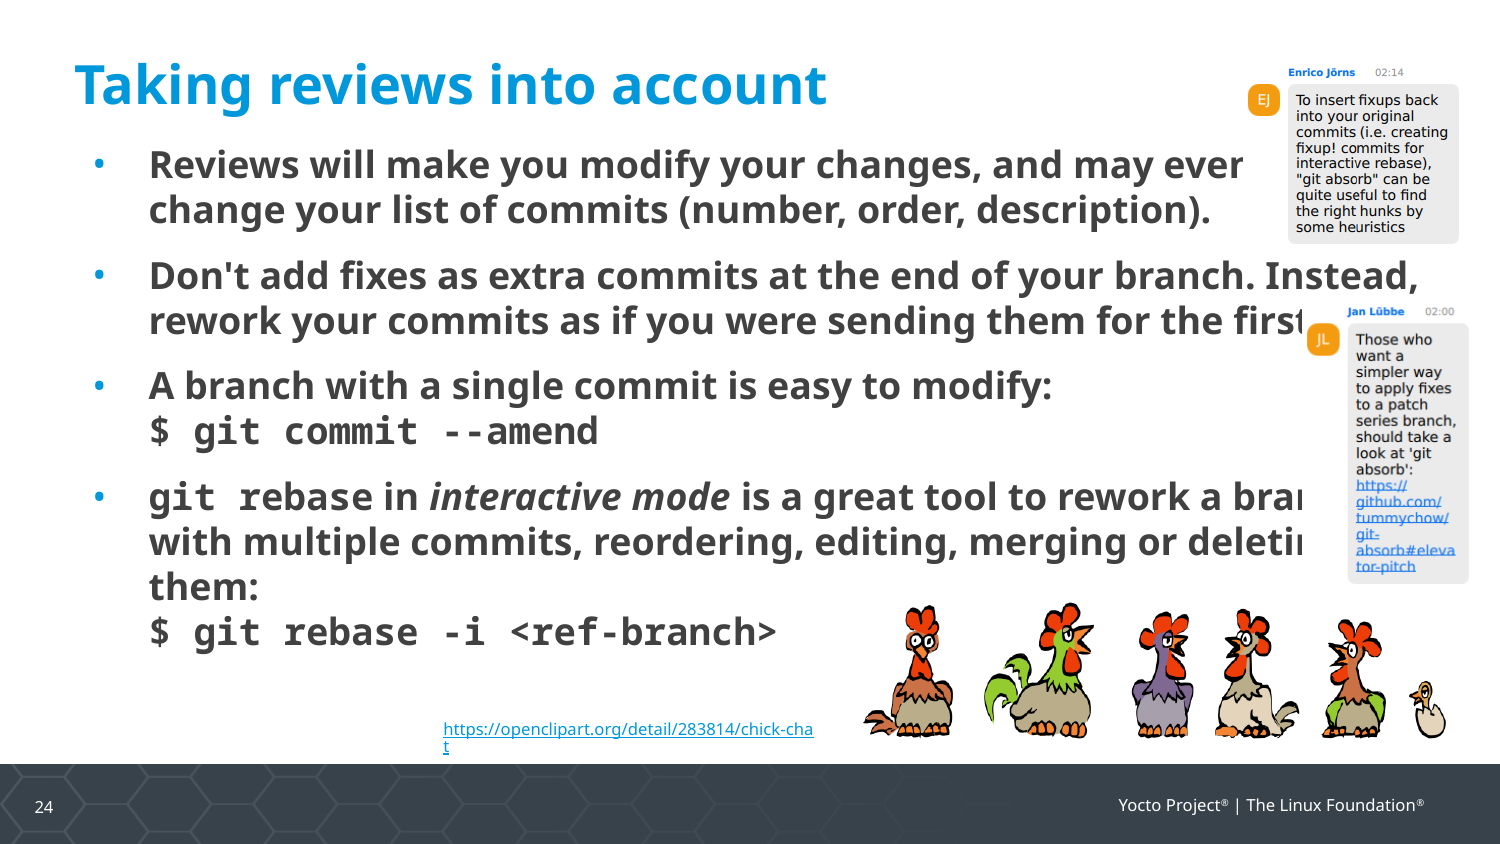

# Taking reviews into account
Reviews will make you modify your changes, and may even
change your list of commits (number, order, description).
Don't add fixes as extra commits at the end of your branch. Instead,
rework your commits as if you were sending them for the first time.
A branch with a single commit is easy to modify:
$ git commit --amend
git rebase in interactive mode is a great tool to rework a branch
with multiple commits, reordering, editing, merging or deleting them:
$ git rebase -i <ref-branch>
https://openclipart.org/detail/283814/chick-chat